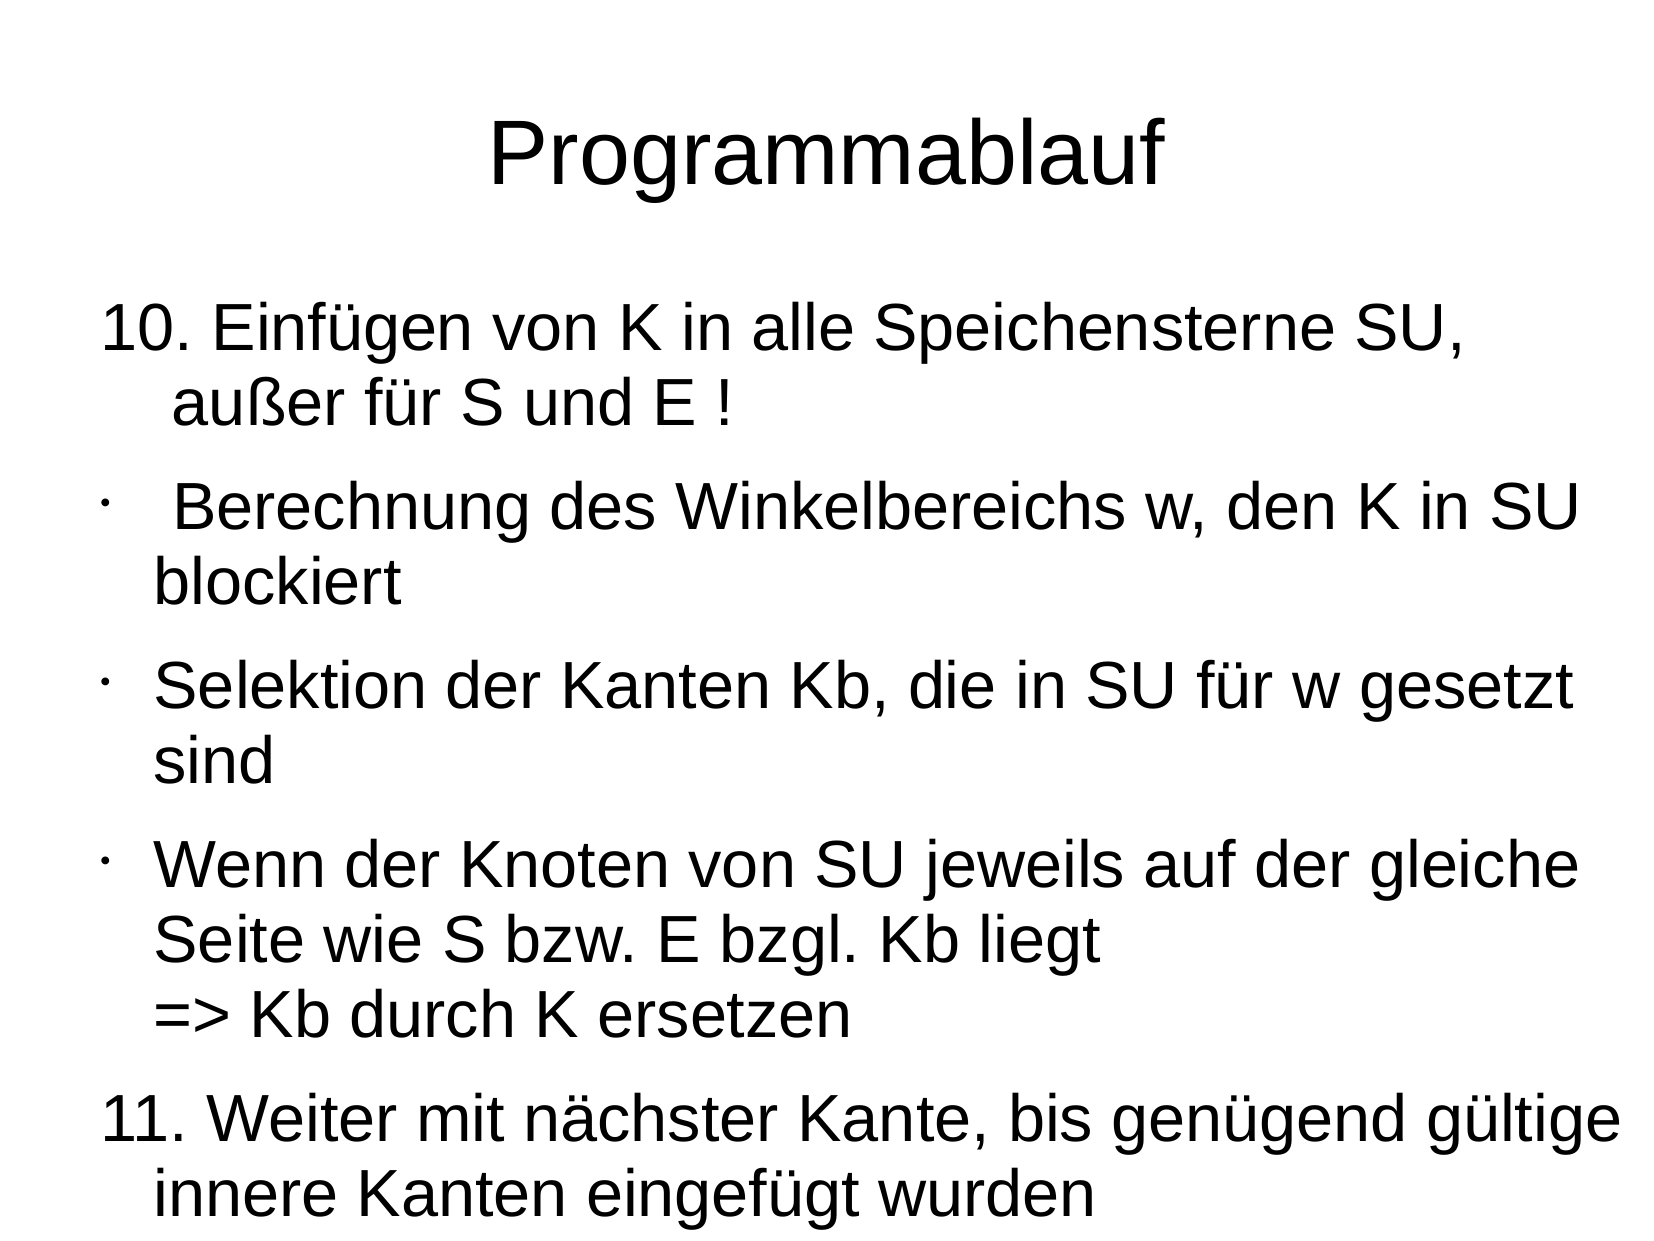

# Programmablauf
Einfügen von K in alle Speichensterne SU,
 außer für S und E !
 Berechnung des Winkelbereichs w, den K in SU blockiert
Selektion der Kanten Kb, die in SU für w gesetzt sind
Wenn der Knoten von SU jeweils auf der gleiche Seite wie S bzw. E bzgl. Kb liegt
=> Kb durch K ersetzen
 Weiter mit nächster Kante, bis genügend gültige innere Kanten eingefügt wurden